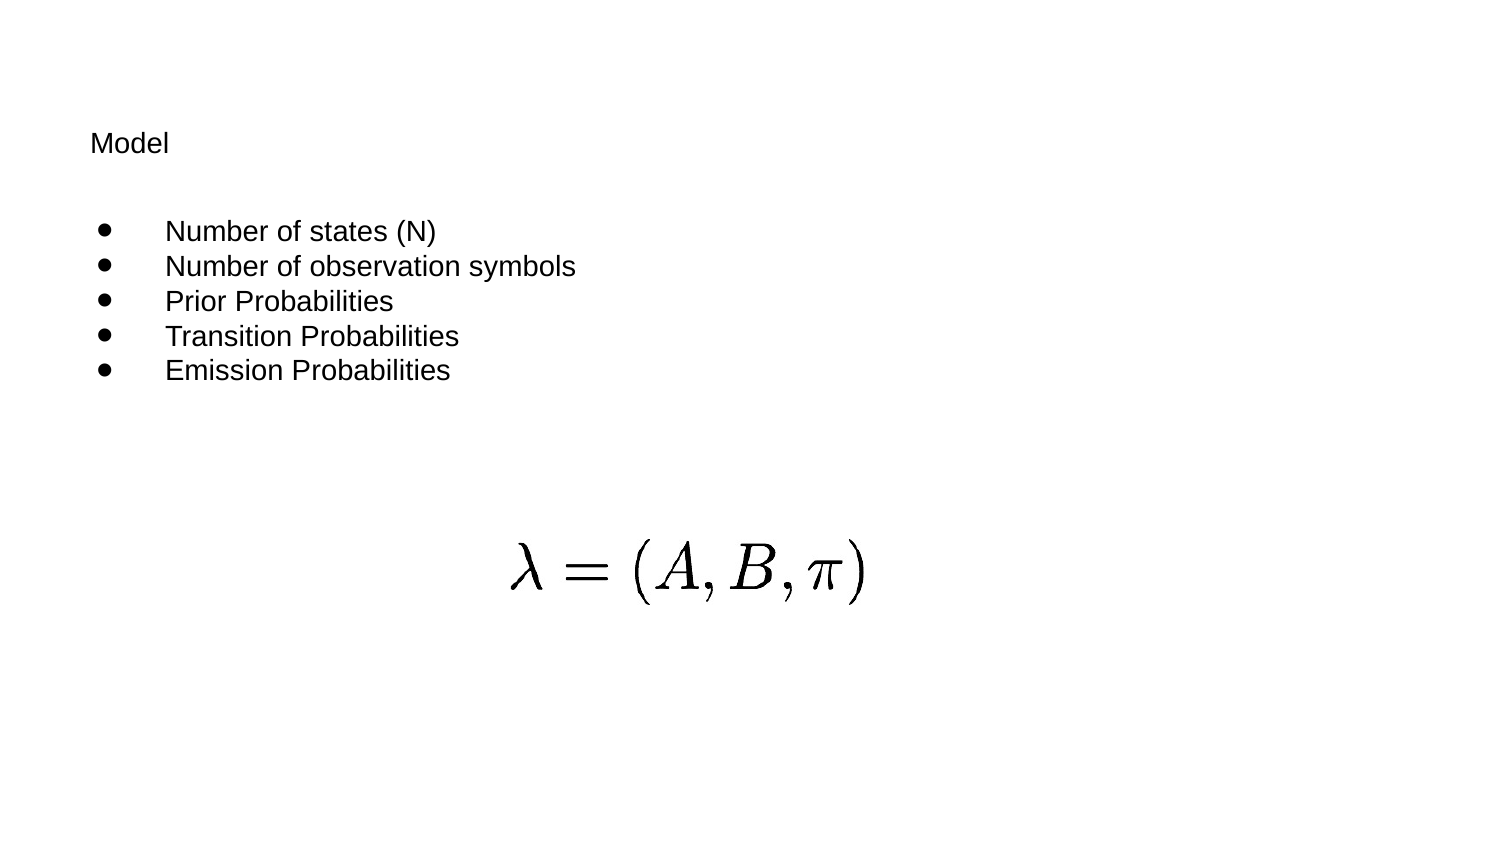

# Model
Number of states (N)
Number of observation symbols
Prior Probabilities
Transition Probabilities
Emission Probabilities